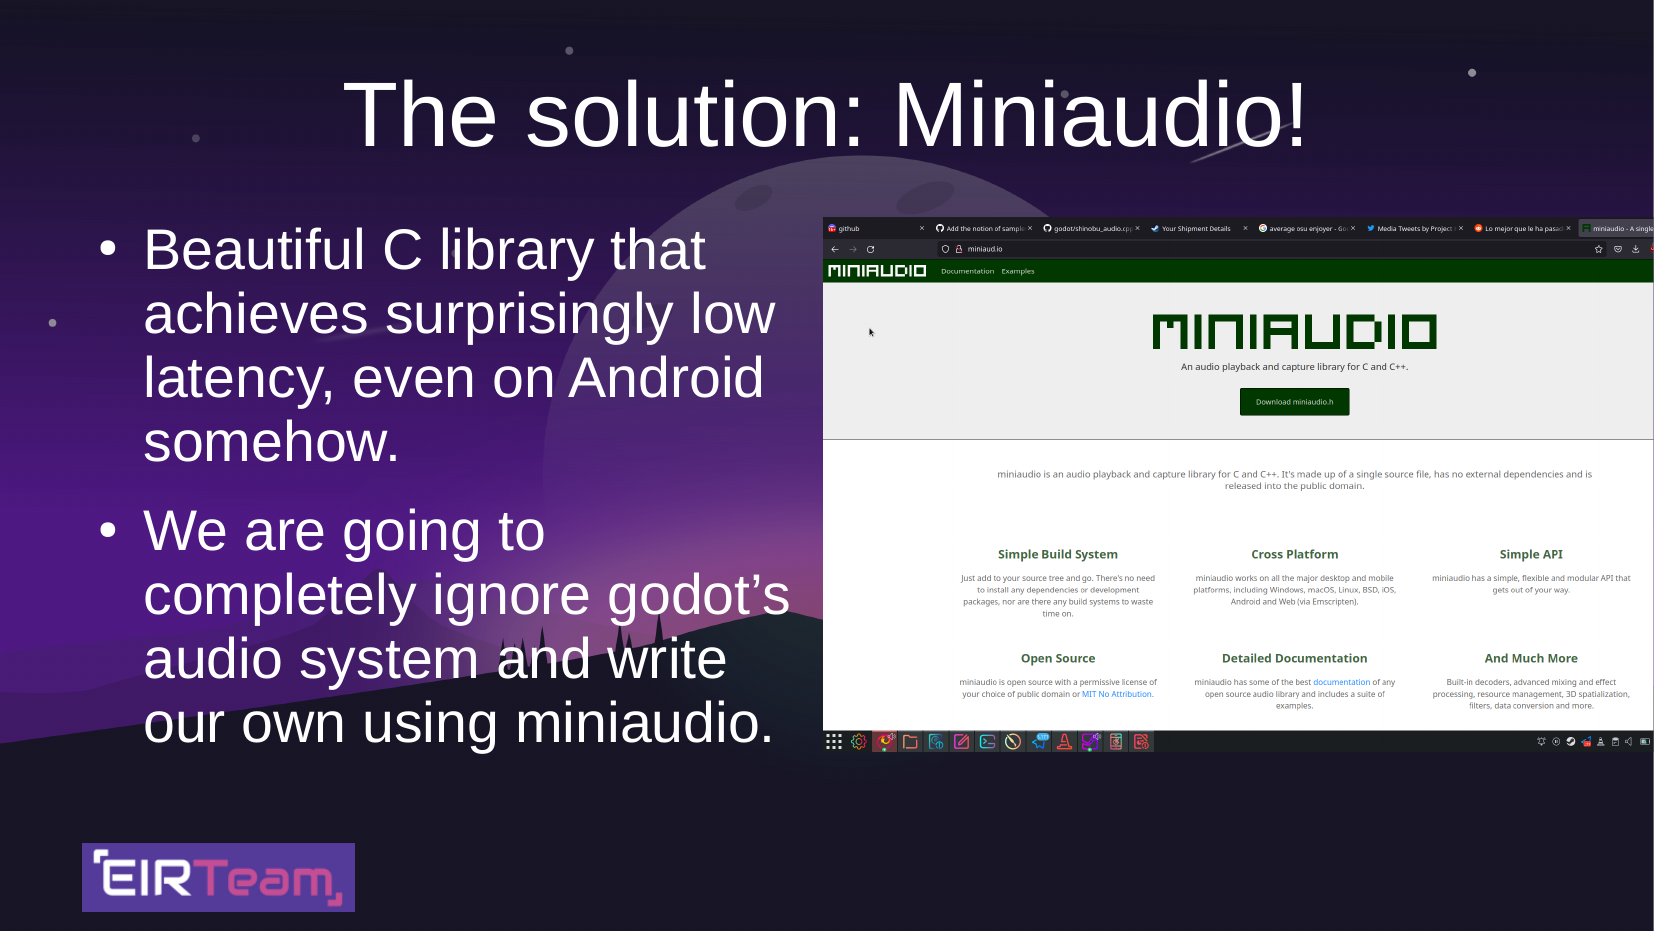

# The solution: Miniaudio!
Beautiful C library that achieves surprisingly low latency, even on Android somehow.
We are going to completely ignore godot’s audio system and write our own using miniaudio.